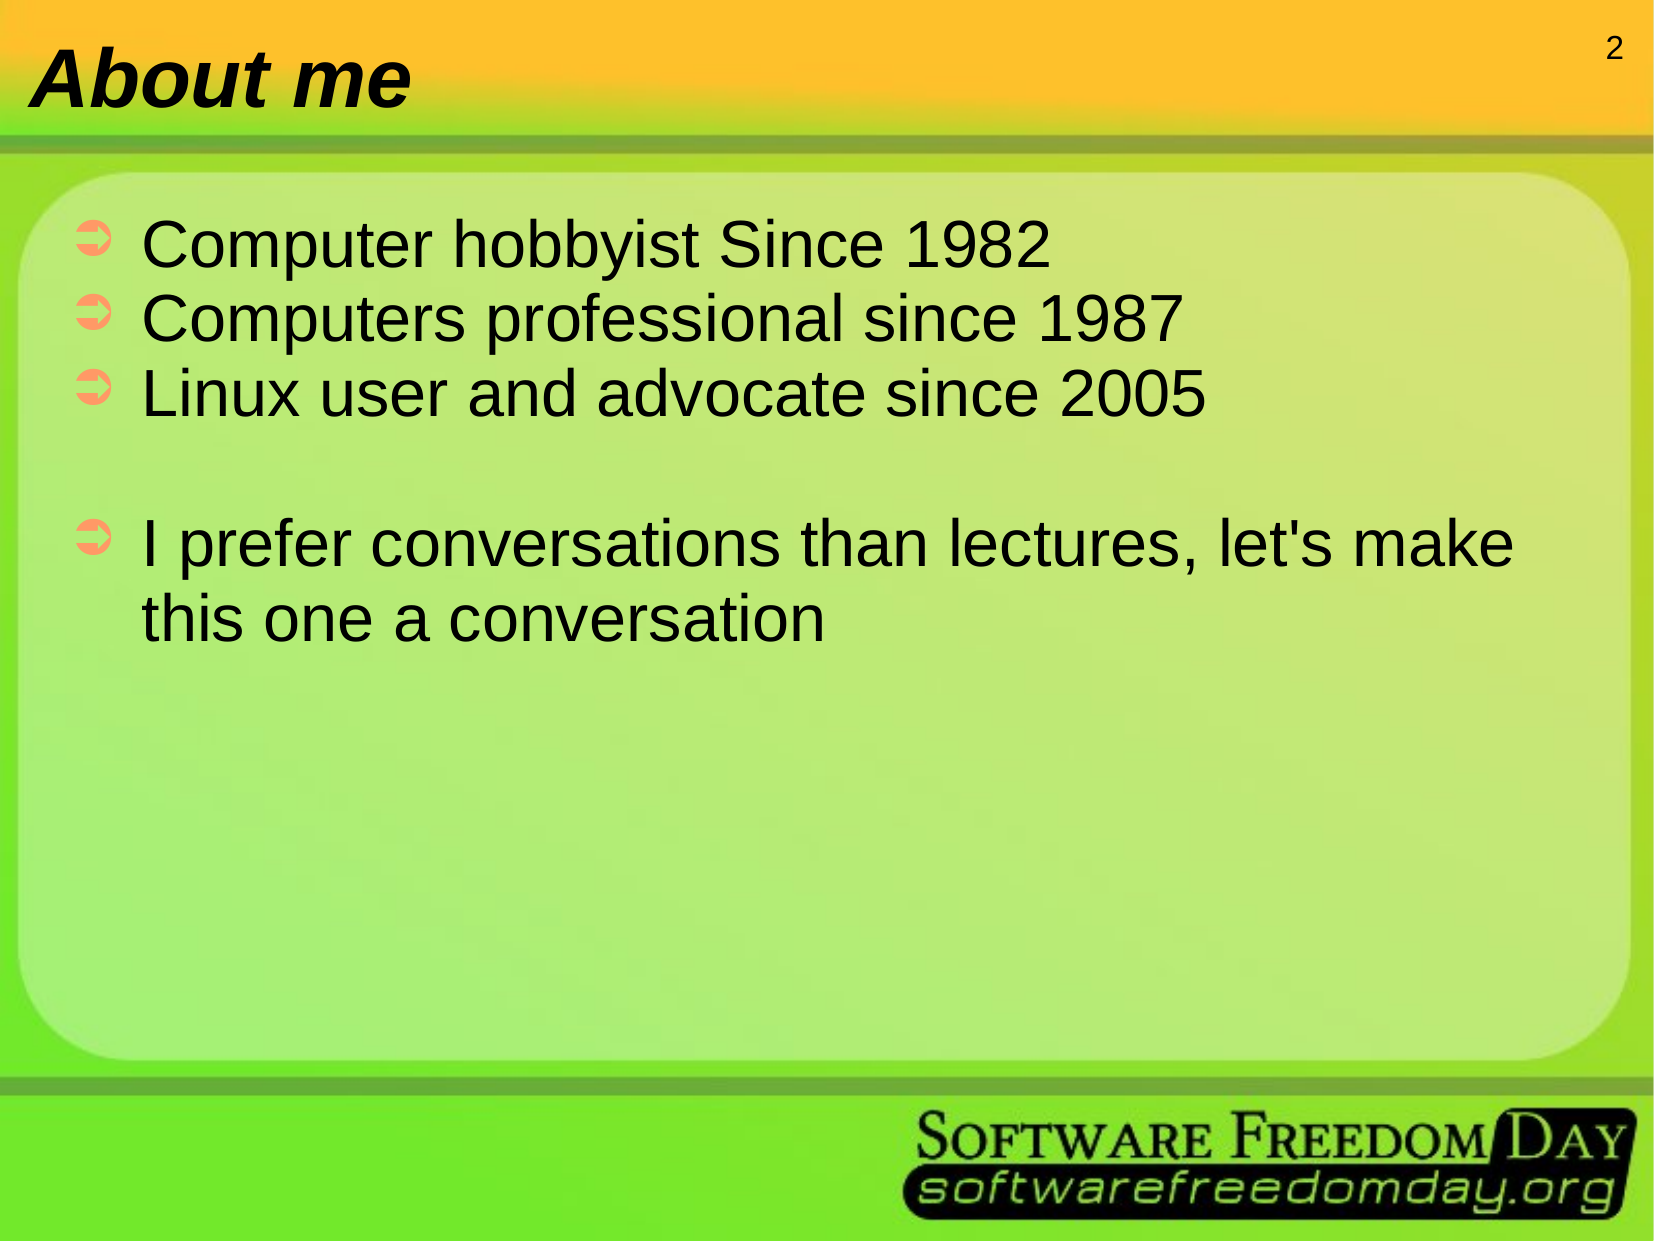

# About me
Computer hobbyist Since 1982
Computers professional since 1987
Linux user and advocate since 2005
I prefer conversations than lectures, let's make this one a conversation